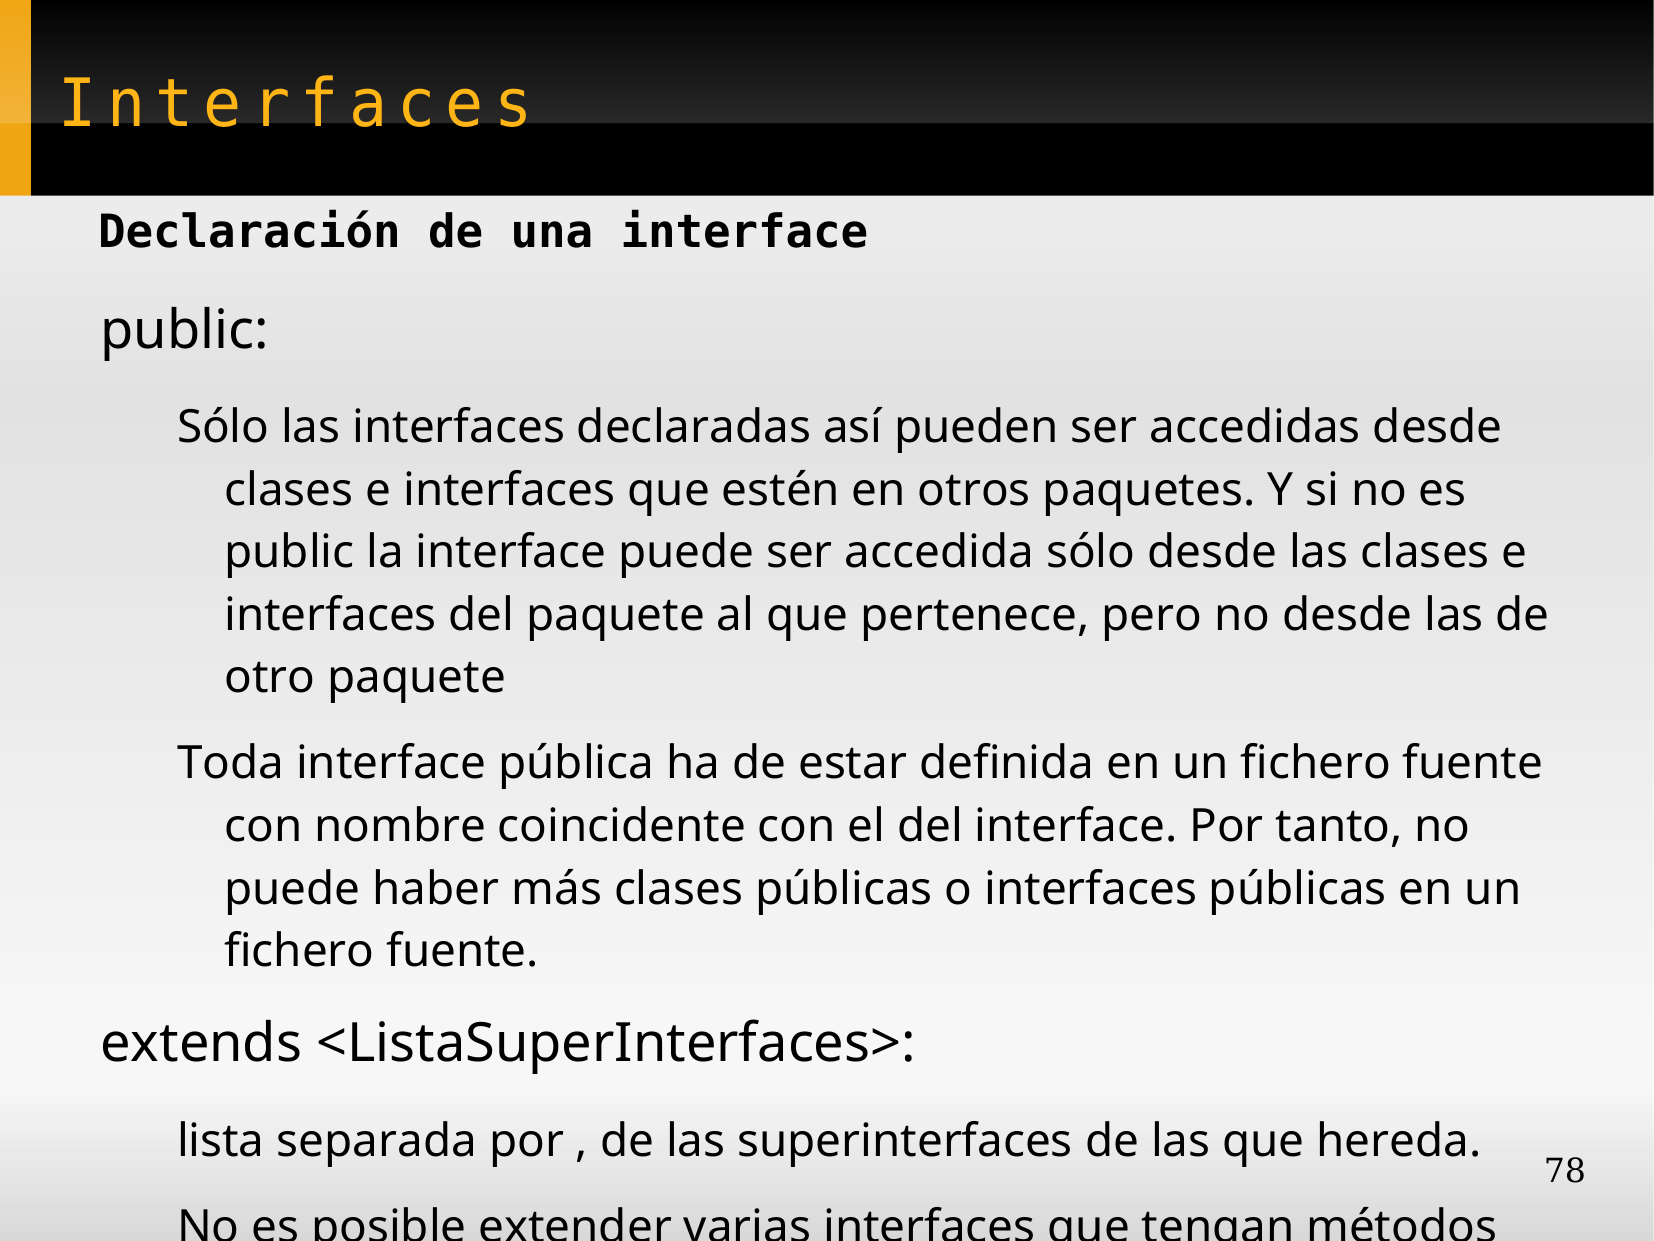

# Interfaces
Declaración de una interface
public:
Sólo las interfaces declaradas así pueden ser accedidas desde clases e interfaces que estén en otros paquetes. Y si no es public la interface puede ser accedida sólo desde las clases e interfaces del paquete al que pertenece, pero no desde las de otro paquete
Toda interface pública ha de estar definida en un fichero fuente con nombre coincidente con el del interface. Por tanto, no puede haber más clases públicas o interfaces públicas en un fichero fuente.
extends <ListaSuperInterfaces>:
lista separada por , de las superinterfaces de las que hereda.
No es posible extender varias interfaces que tengan métodos iguales en nombre, nº y tipo de parámetros, pero devuelvan distintos tipos de resultado
78